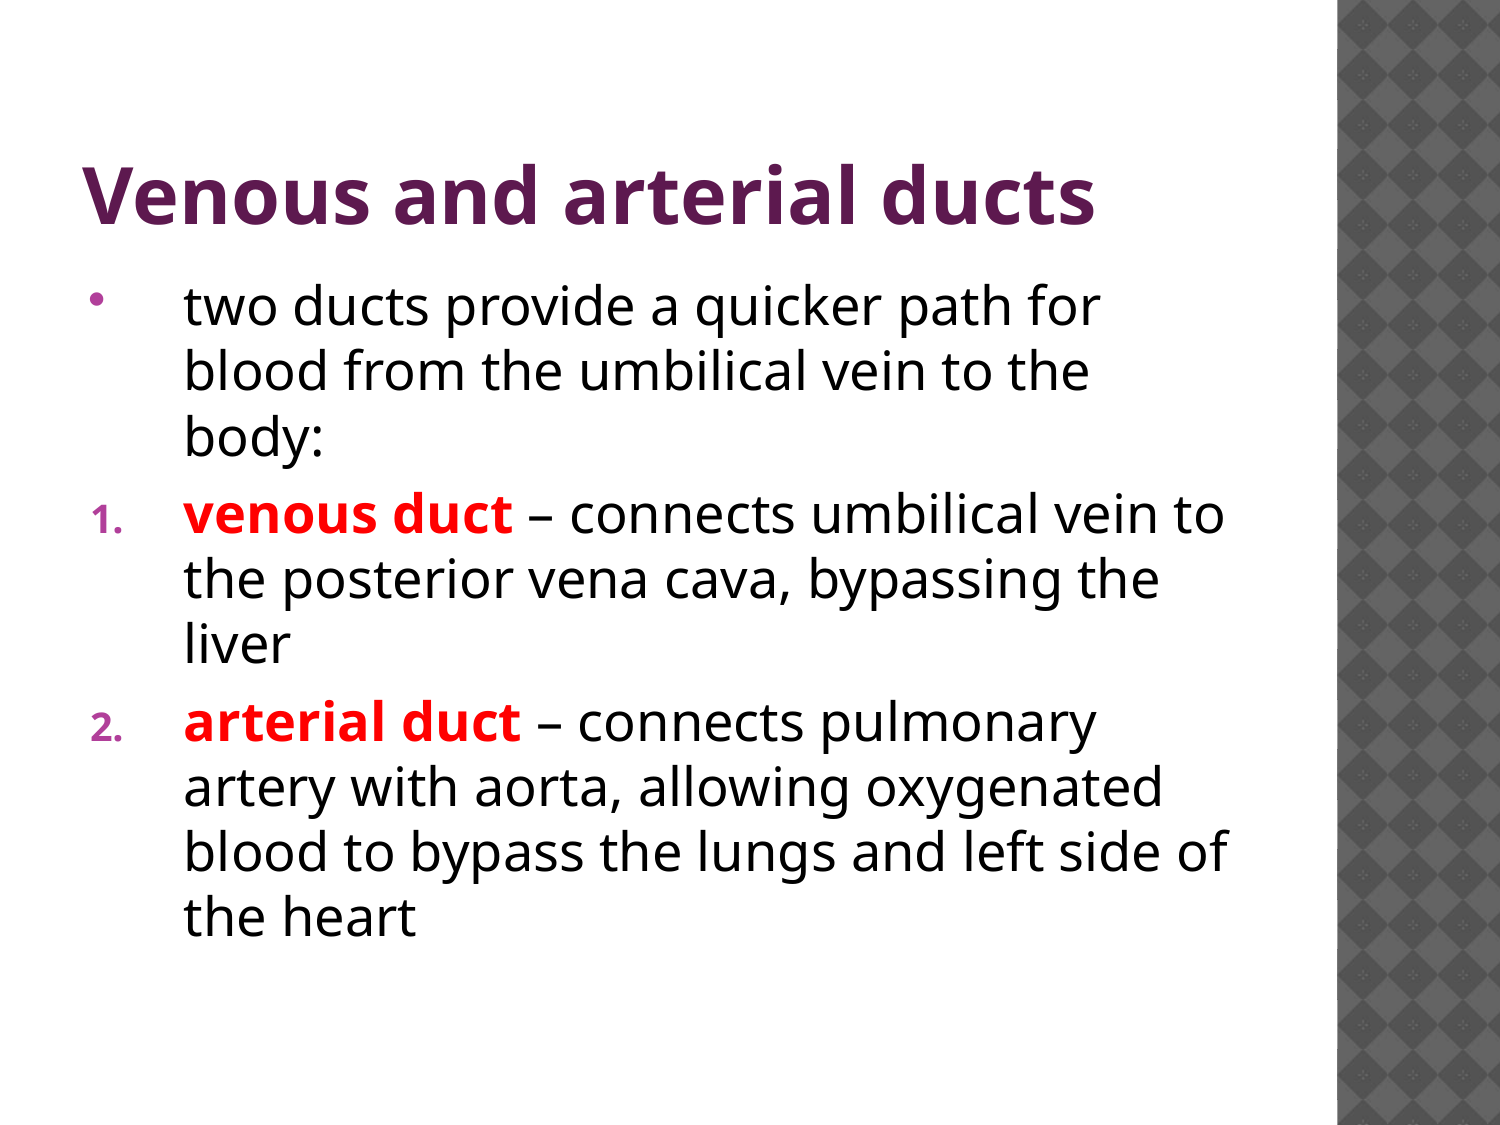

# Venous and arterial ducts
two ducts provide a quicker path for blood from the umbilical vein to the body:
venous duct – connects umbilical vein to the posterior vena cava, bypassing the liver
arterial duct – connects pulmonary artery with aorta, allowing oxygenated blood to bypass the lungs and left side of the heart